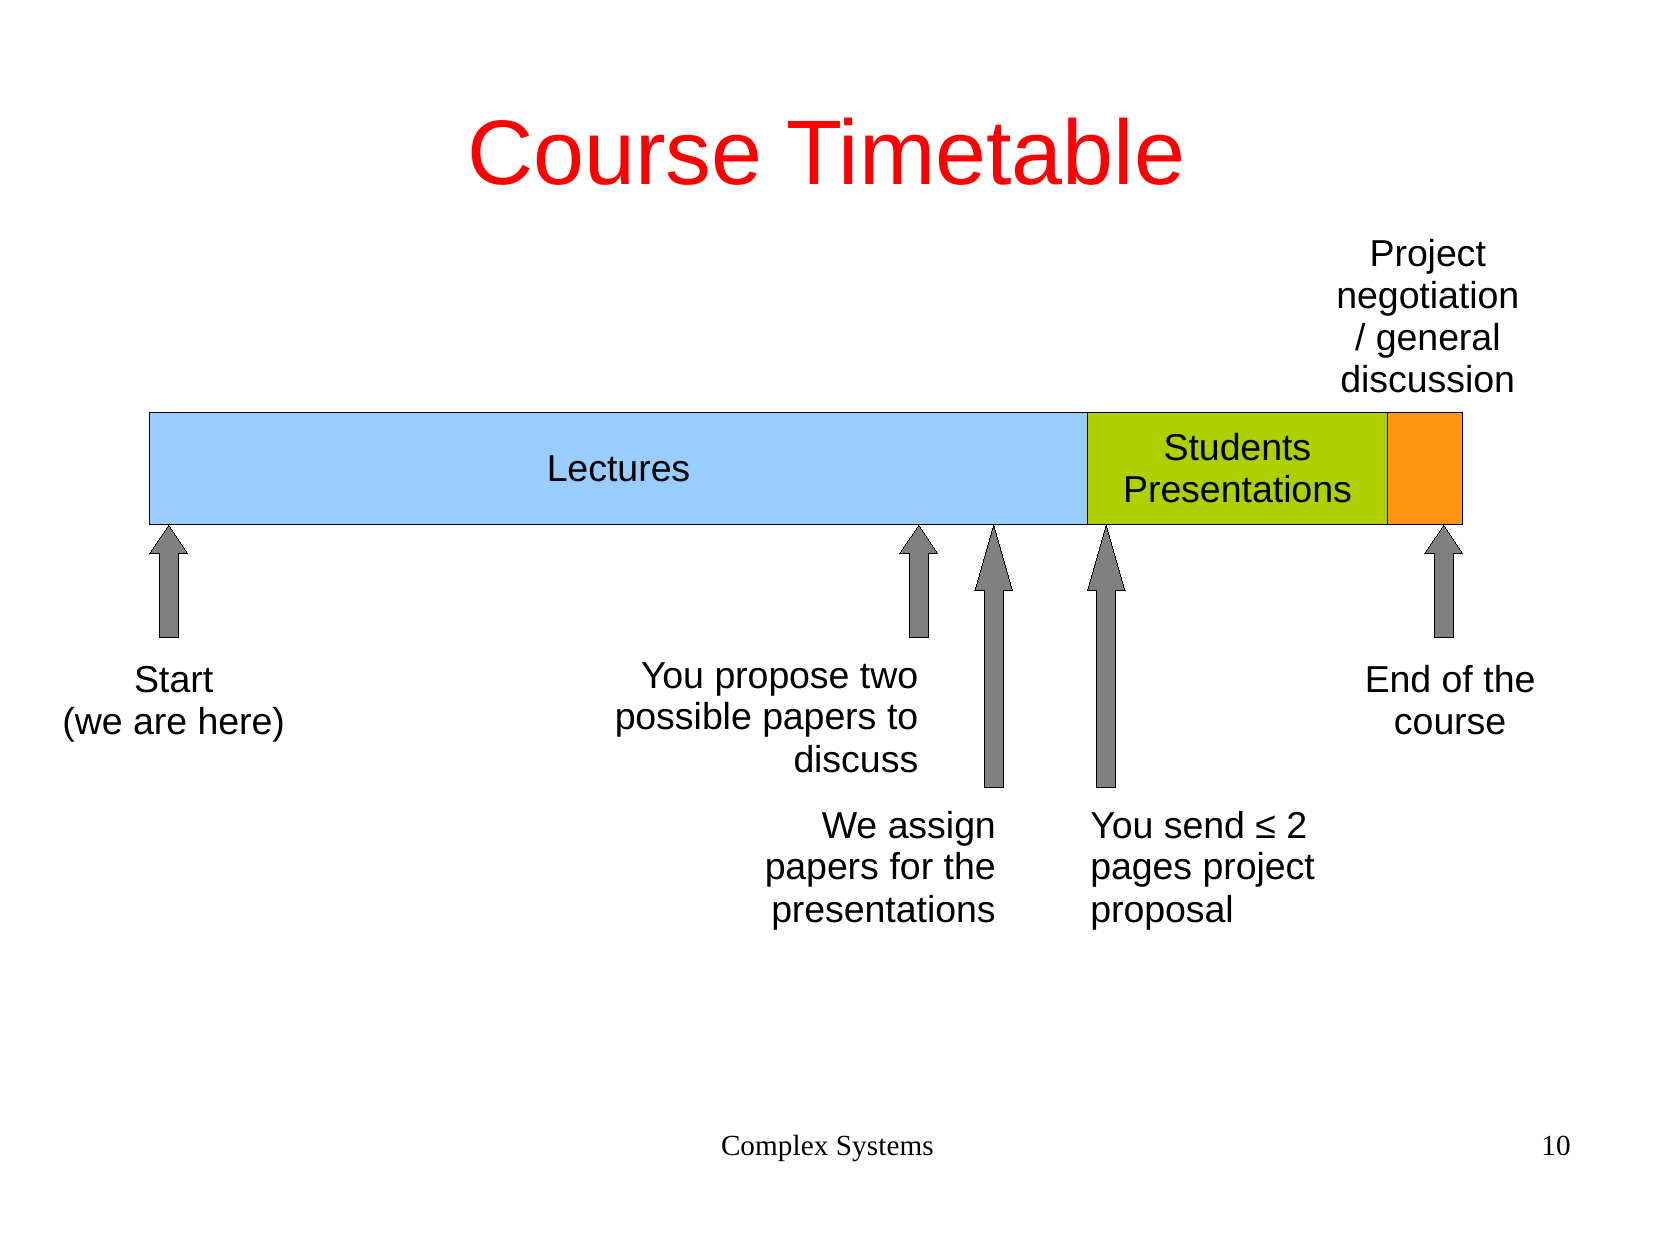

# Course Timetable
Project negotiation / general discussion
Lectures
Students
Presentations
You propose two possible papers to discuss
Start
(we are here)
End of the course
We assign papers for the presentations
You send ≤ 2 pages project proposal
Complex Systems
10